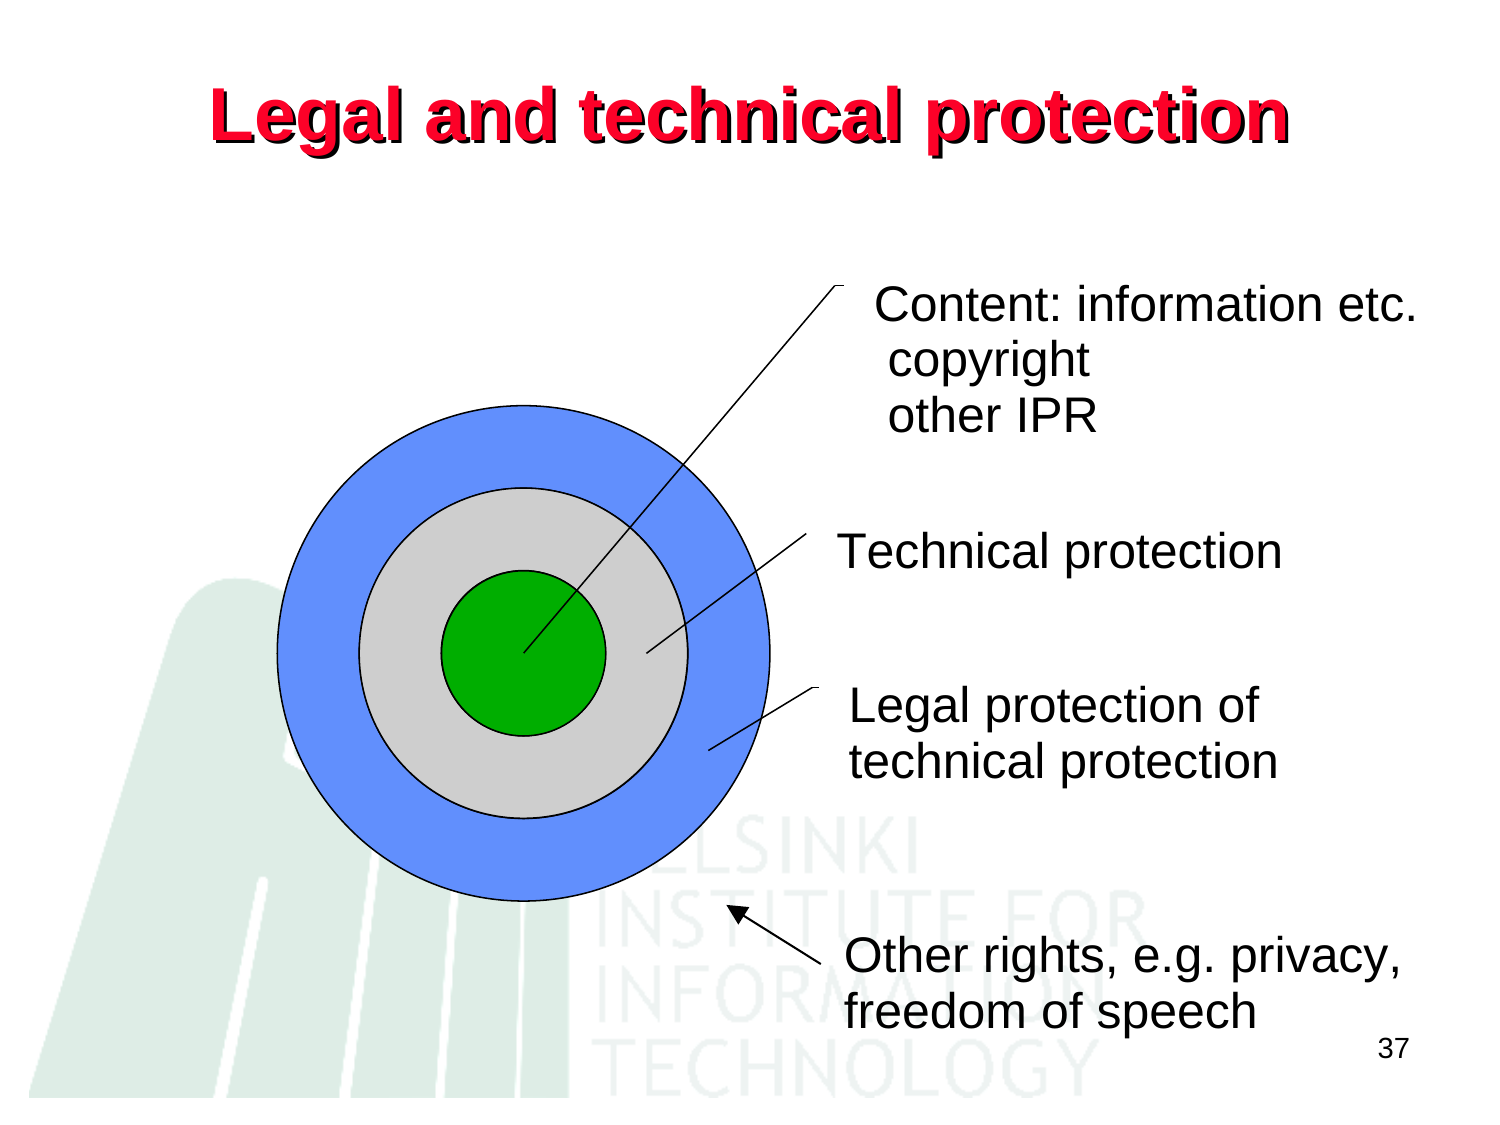

# Legal and technical protection
Content: information etc.
 copyright
 other IPR
Technical protection
Legal protection of
technical protection
Other rights, e.g. privacy,
freedom of speech
37